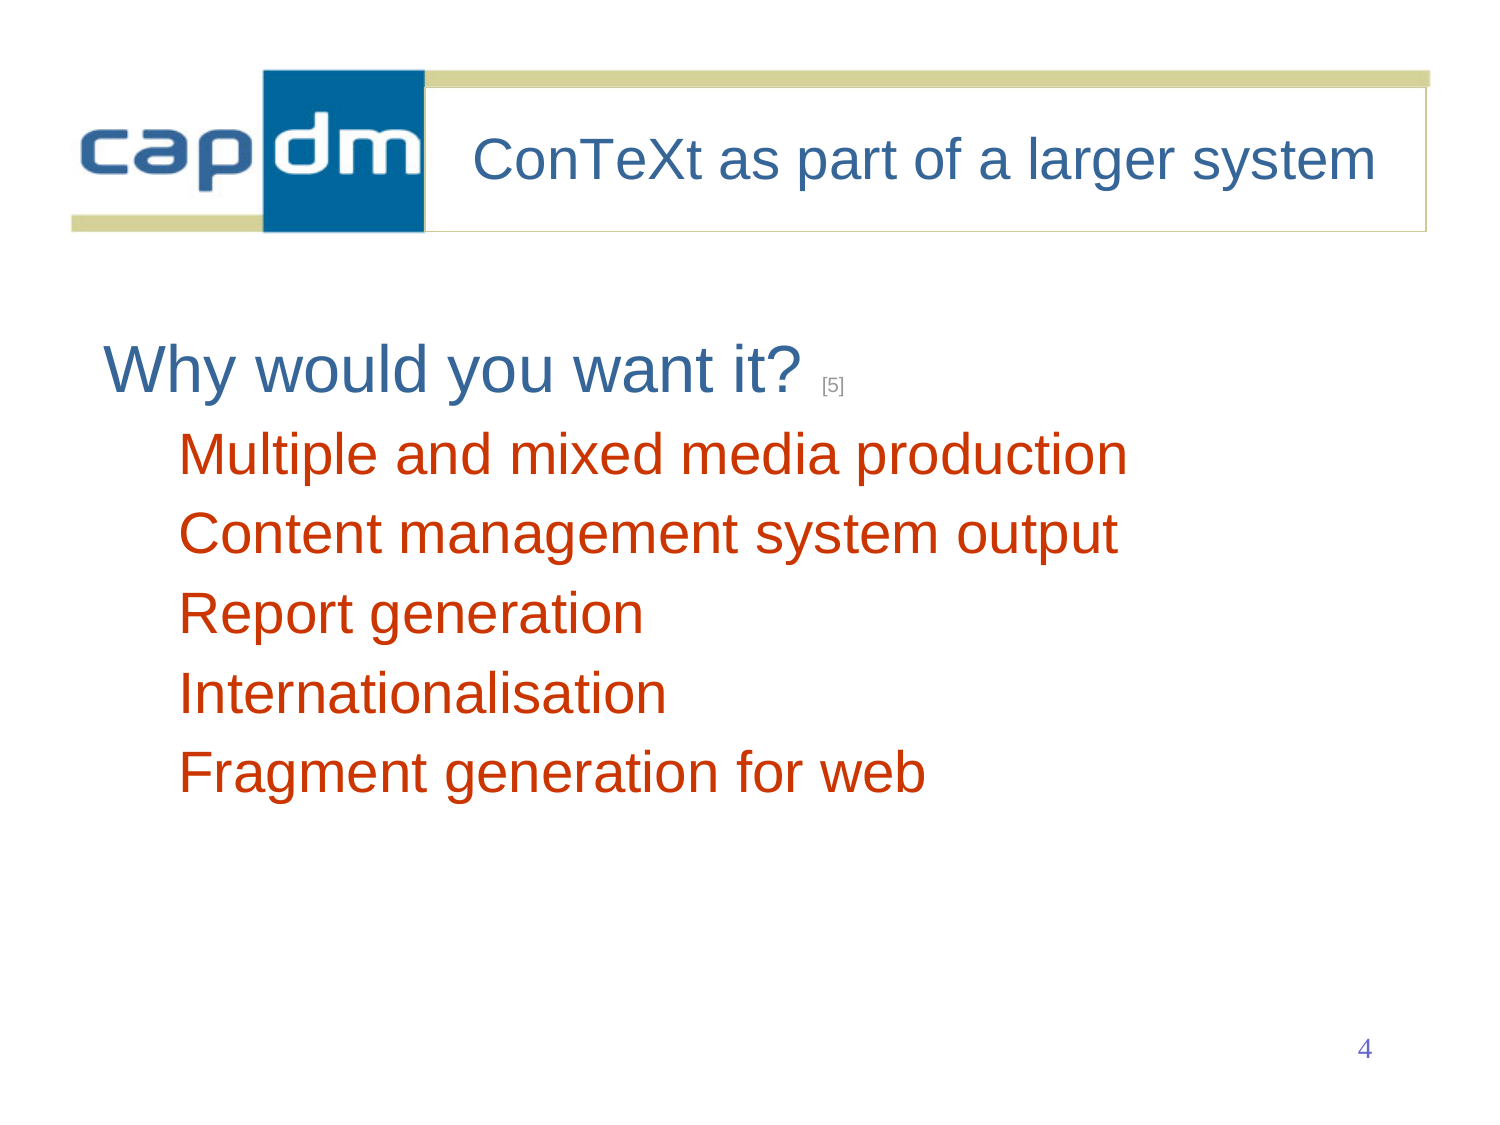

# ConTeXt as part of a larger system
Why would you want it? [5]
Multiple and mixed media production
Content management system output
Report generation
Internationalisation
Fragment generation for web
4